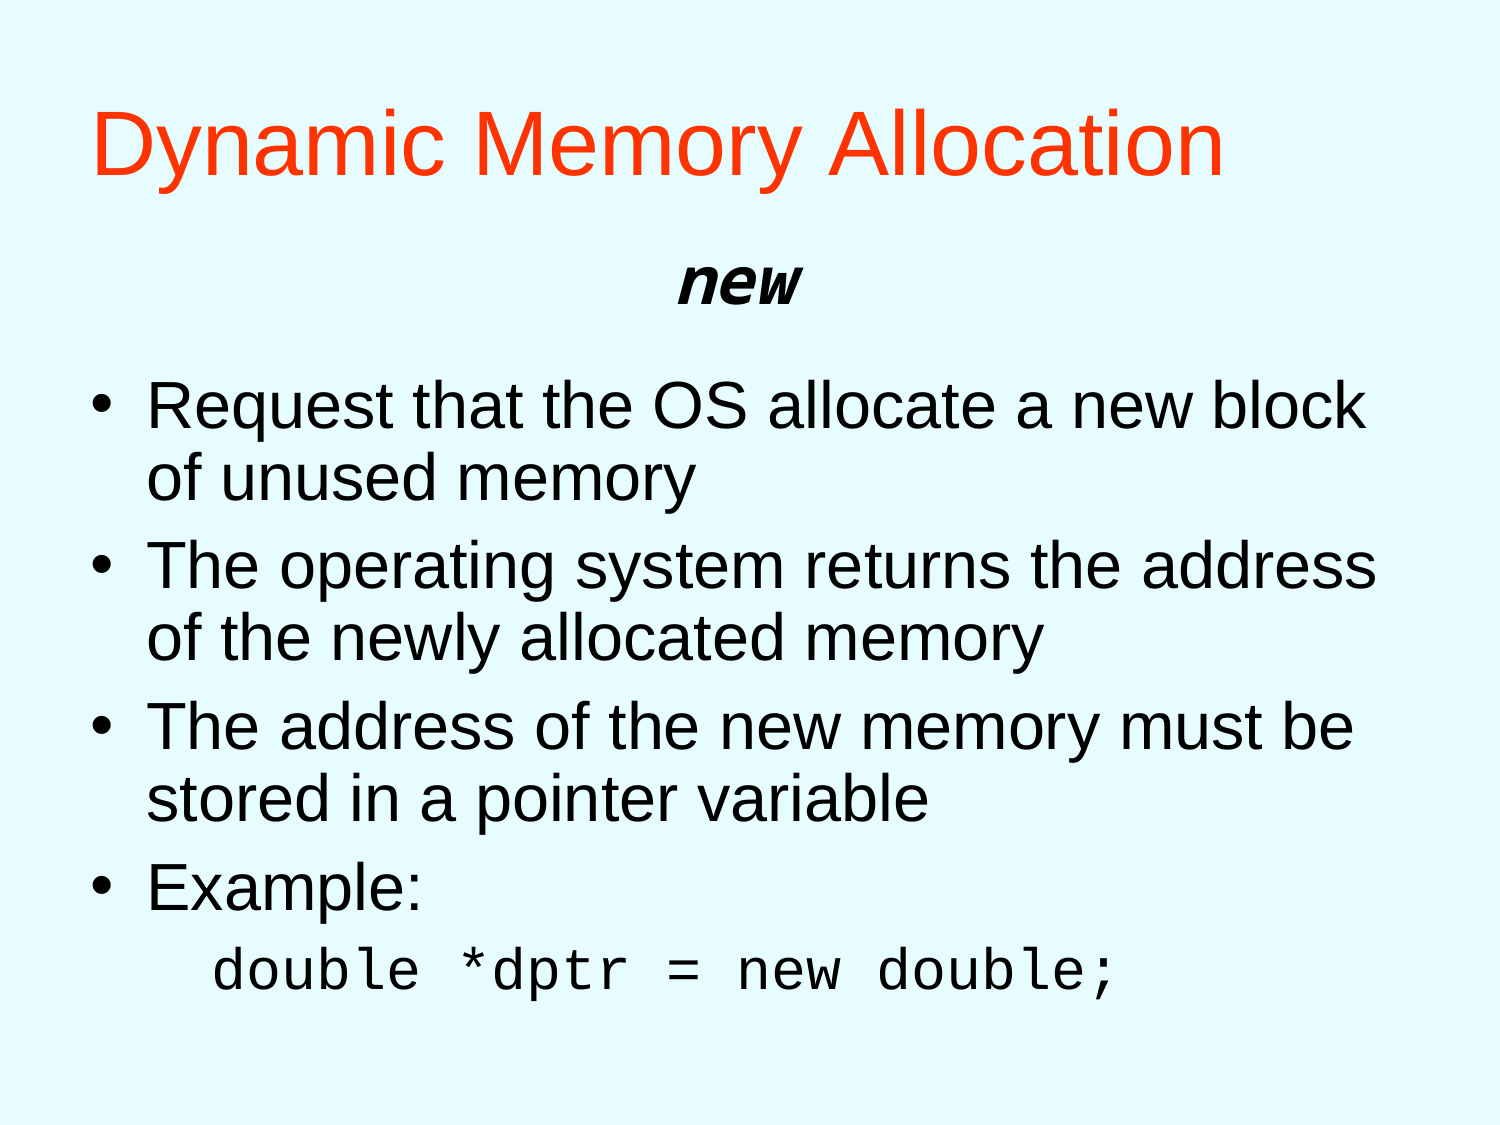

# Dynamic Memory Allocation
new
Request that the OS allocate a new block of unused memory
The operating system returns the address of the newly allocated memory
The address of the new memory must be stored in a pointer variable
Example:
	double *dptr = new double;